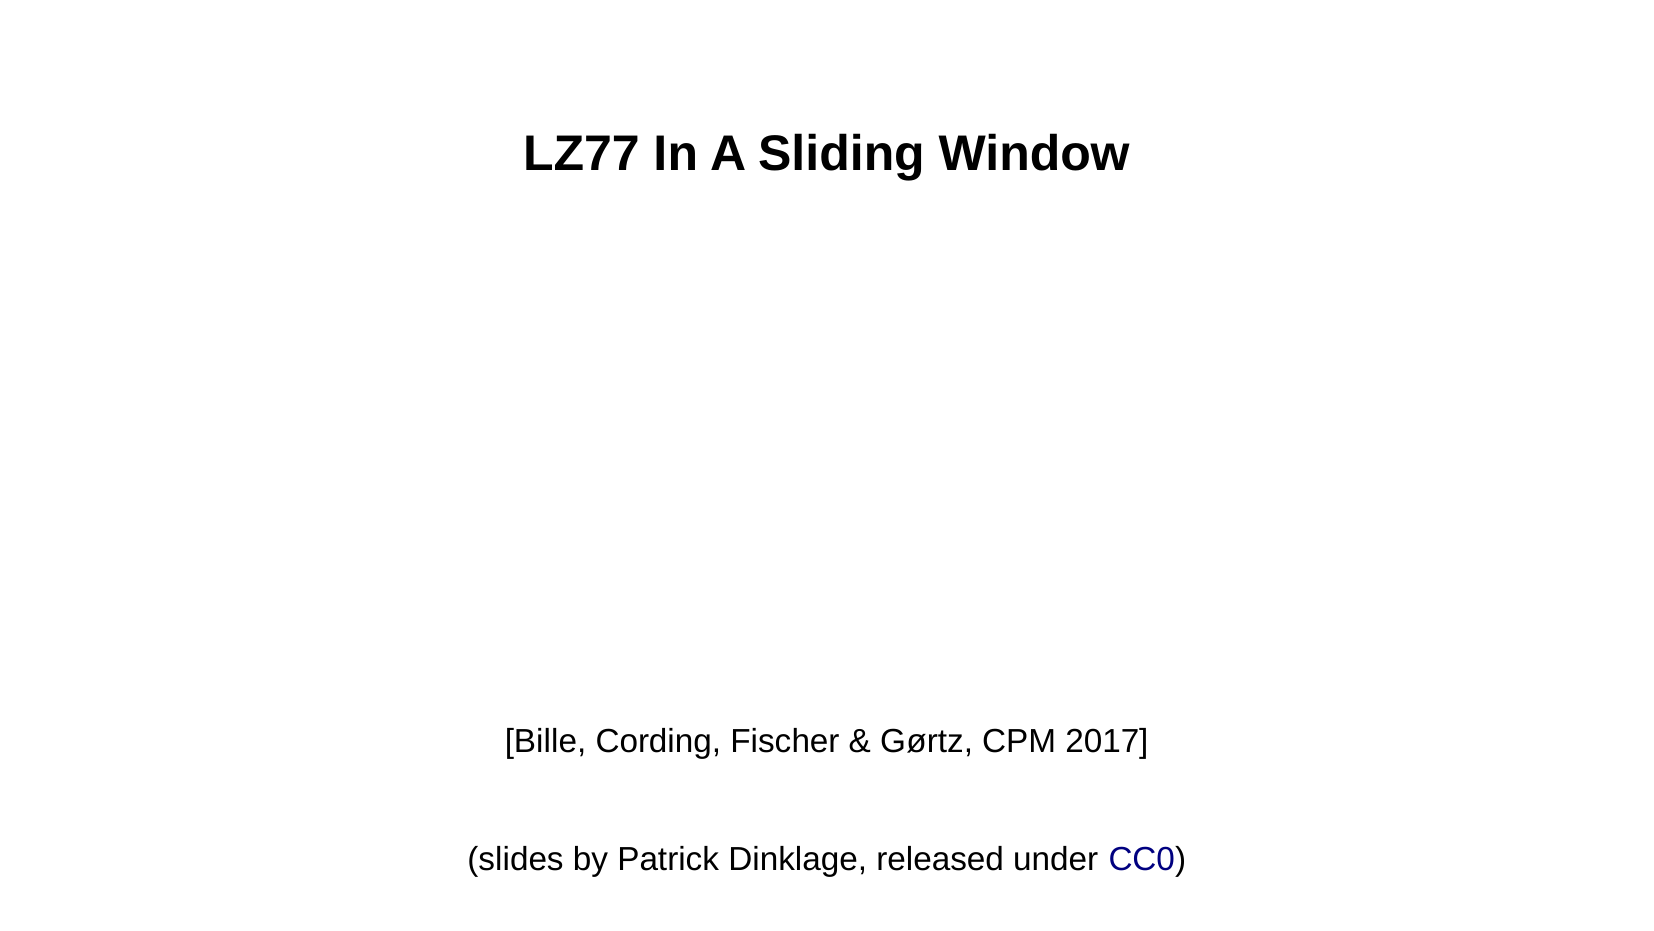

LZ77 In A Sliding Window
[Bille, Cording, Fischer & Gørtz, CPM 2017]
(slides by Patrick Dinklage, released under CC0)